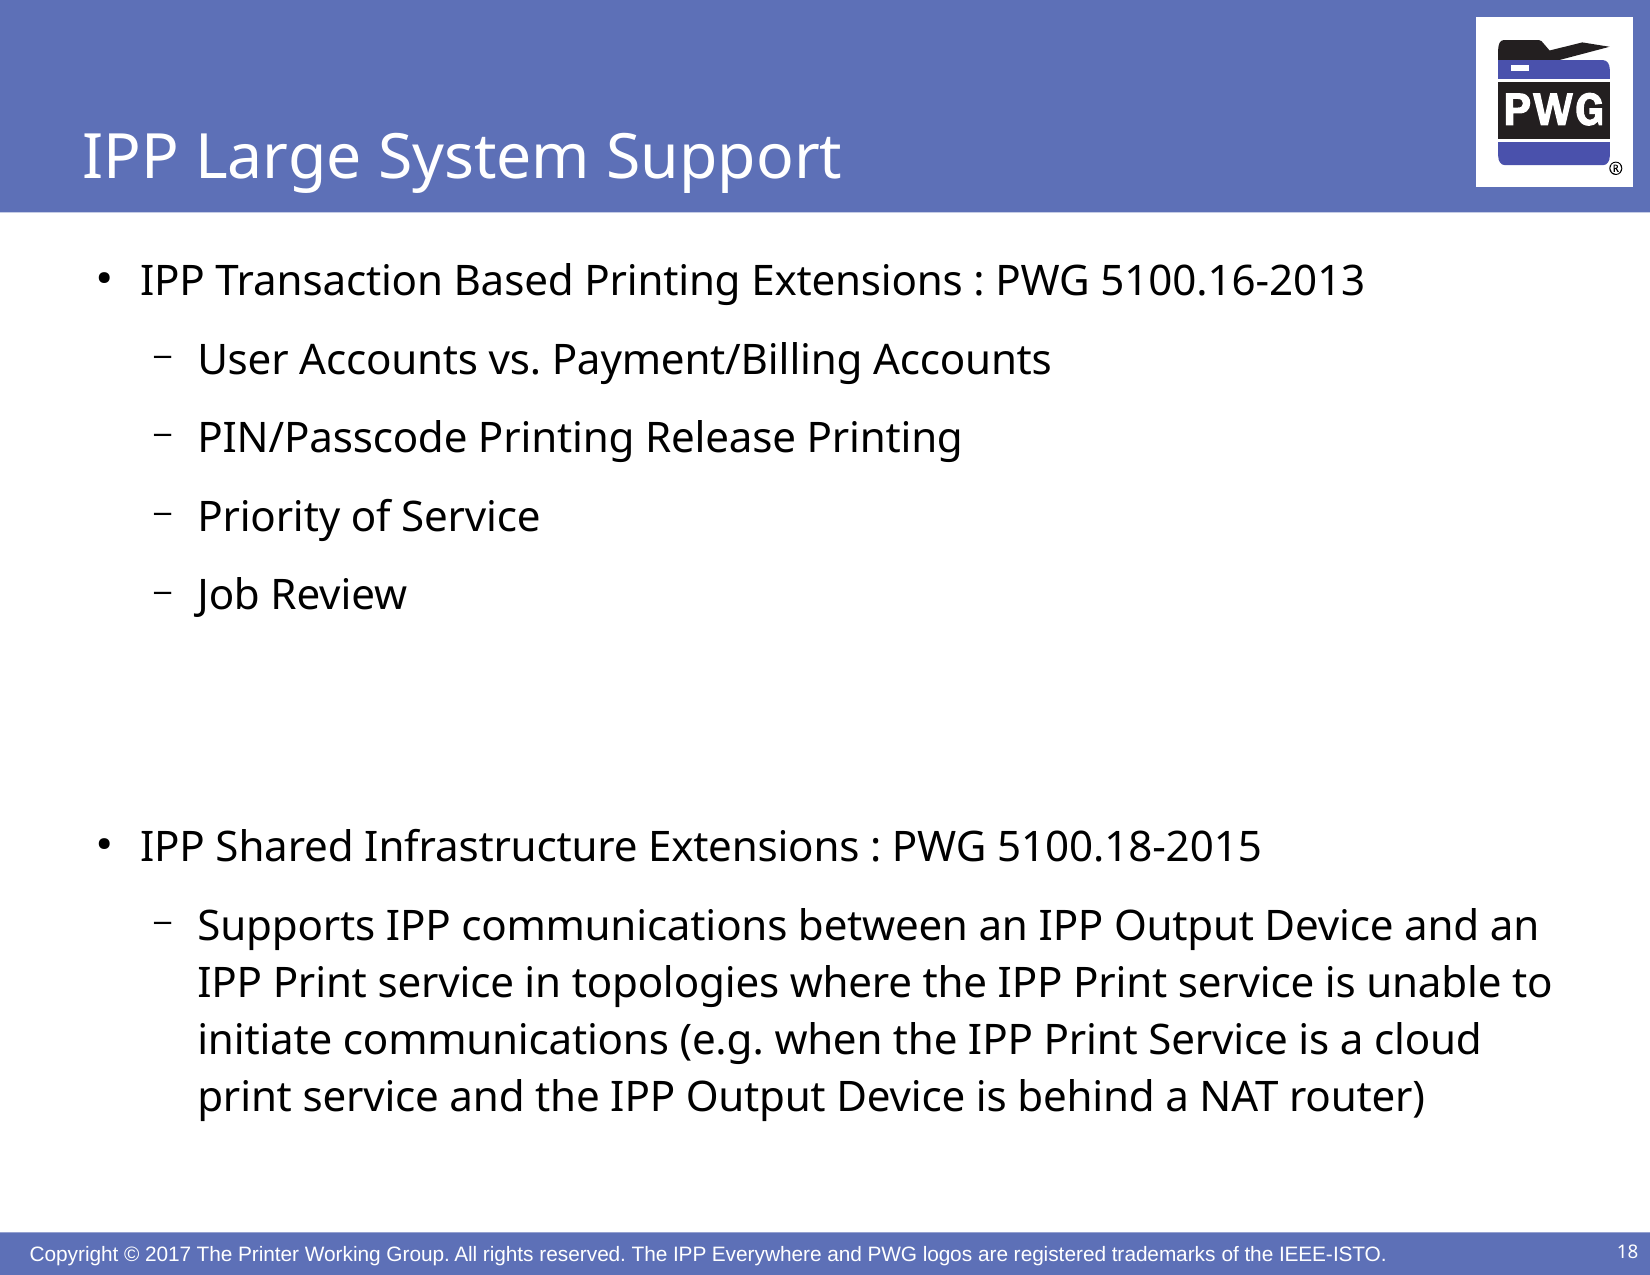

# IPP Large System Support
IPP Transaction Based Printing Extensions : PWG 5100.16-2013
User Accounts vs. Payment/Billing Accounts
PIN/Passcode Printing Release Printing
Priority of Service
Job Review
IPP Shared Infrastructure Extensions : PWG 5100.18-2015
Supports IPP communications between an IPP Output Device and an IPP Print service in topologies where the IPP Print service is unable to initiate communications (e.g. when the IPP Print Service is a cloud print service and the IPP Output Device is behind a NAT router)